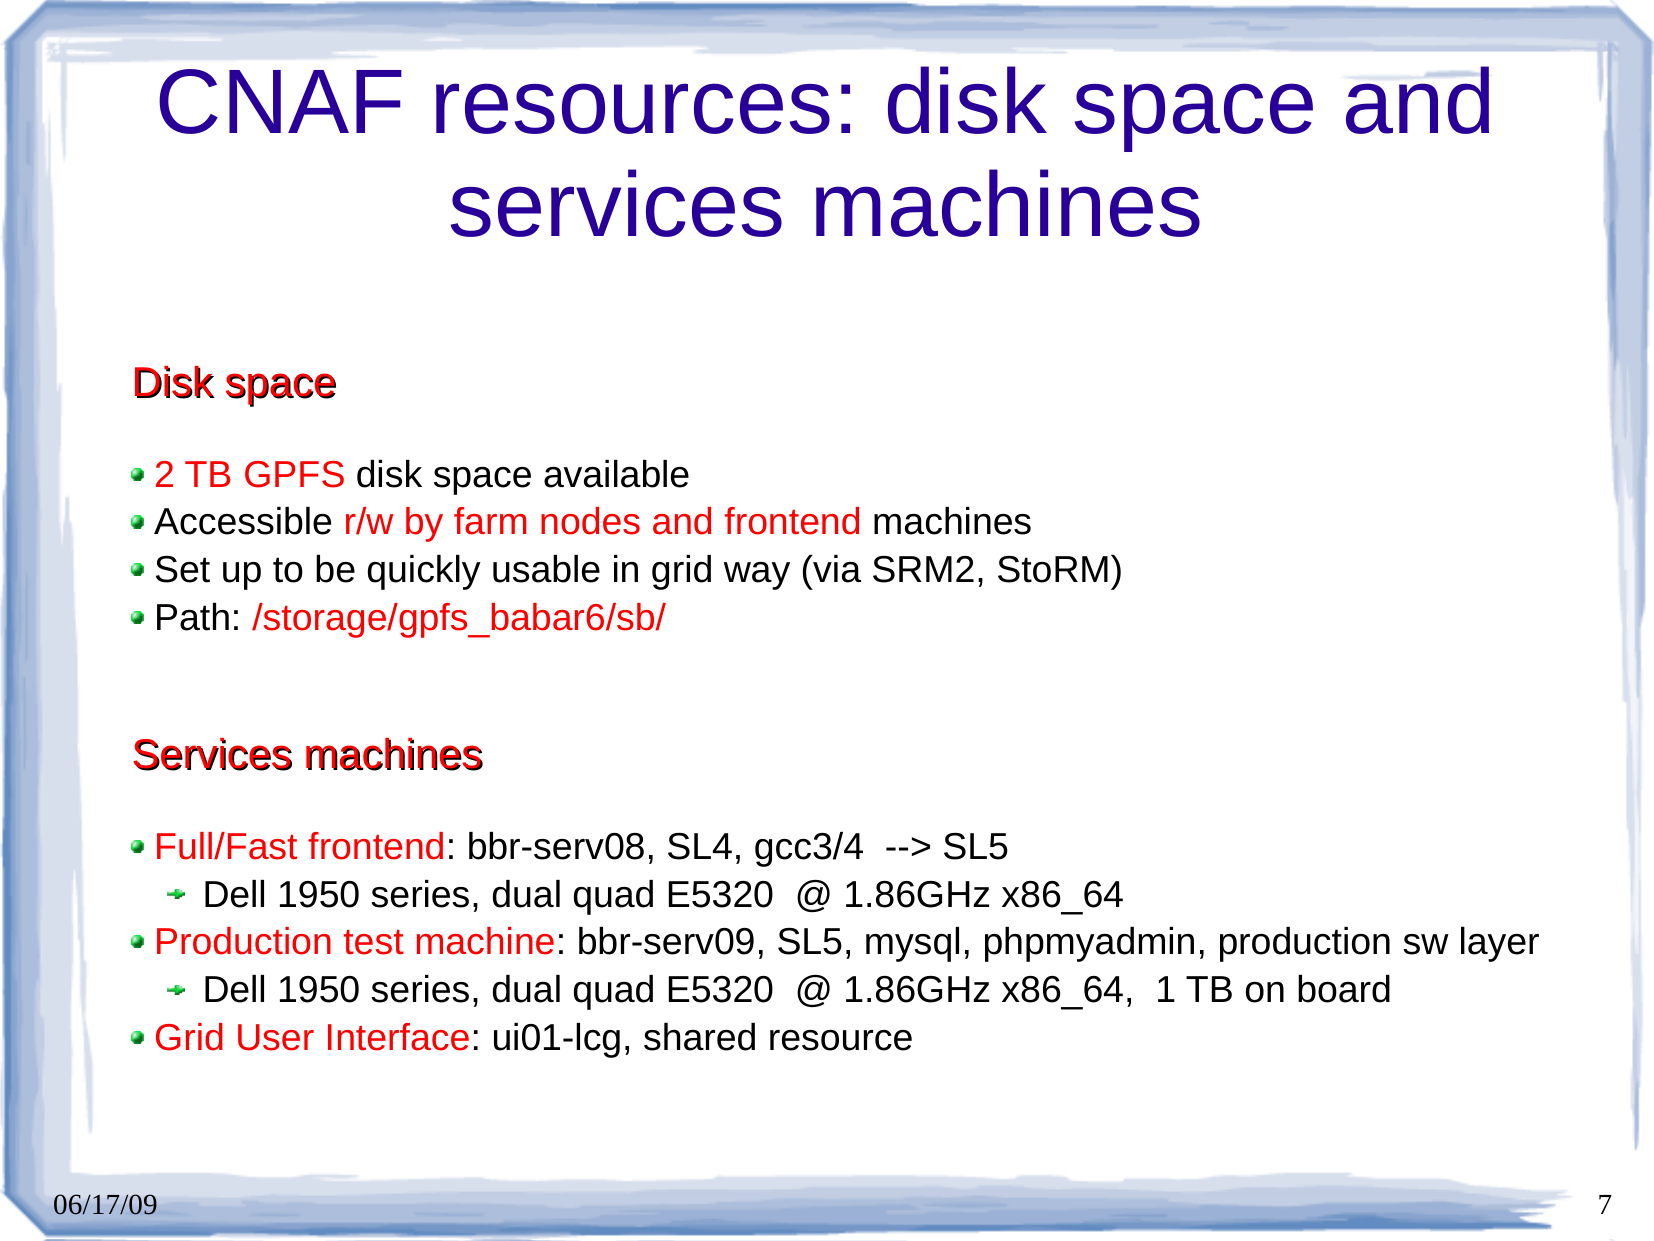

# CNAF resources: disk space and services machines
Disk space
 2 TB GPFS disk space available
 Accessible r/w by farm nodes and frontend machines
 Set up to be quickly usable in grid way (via SRM2, StoRM)
 Path: /storage/gpfs_babar6/sb/
Services machines
 Full/Fast frontend: bbr-serv08, SL4, gcc3/4 --> SL5
Dell 1950 series, dual quad E5320 @ 1.86GHz x86_64
 Production test machine: bbr-serv09, SL5, mysql, phpmyadmin, production sw layer
Dell 1950 series, dual quad E5320 @ 1.86GHz x86_64, 1 TB on board
 Grid User Interface: ui01-lcg, shared resource
06/17/09
7